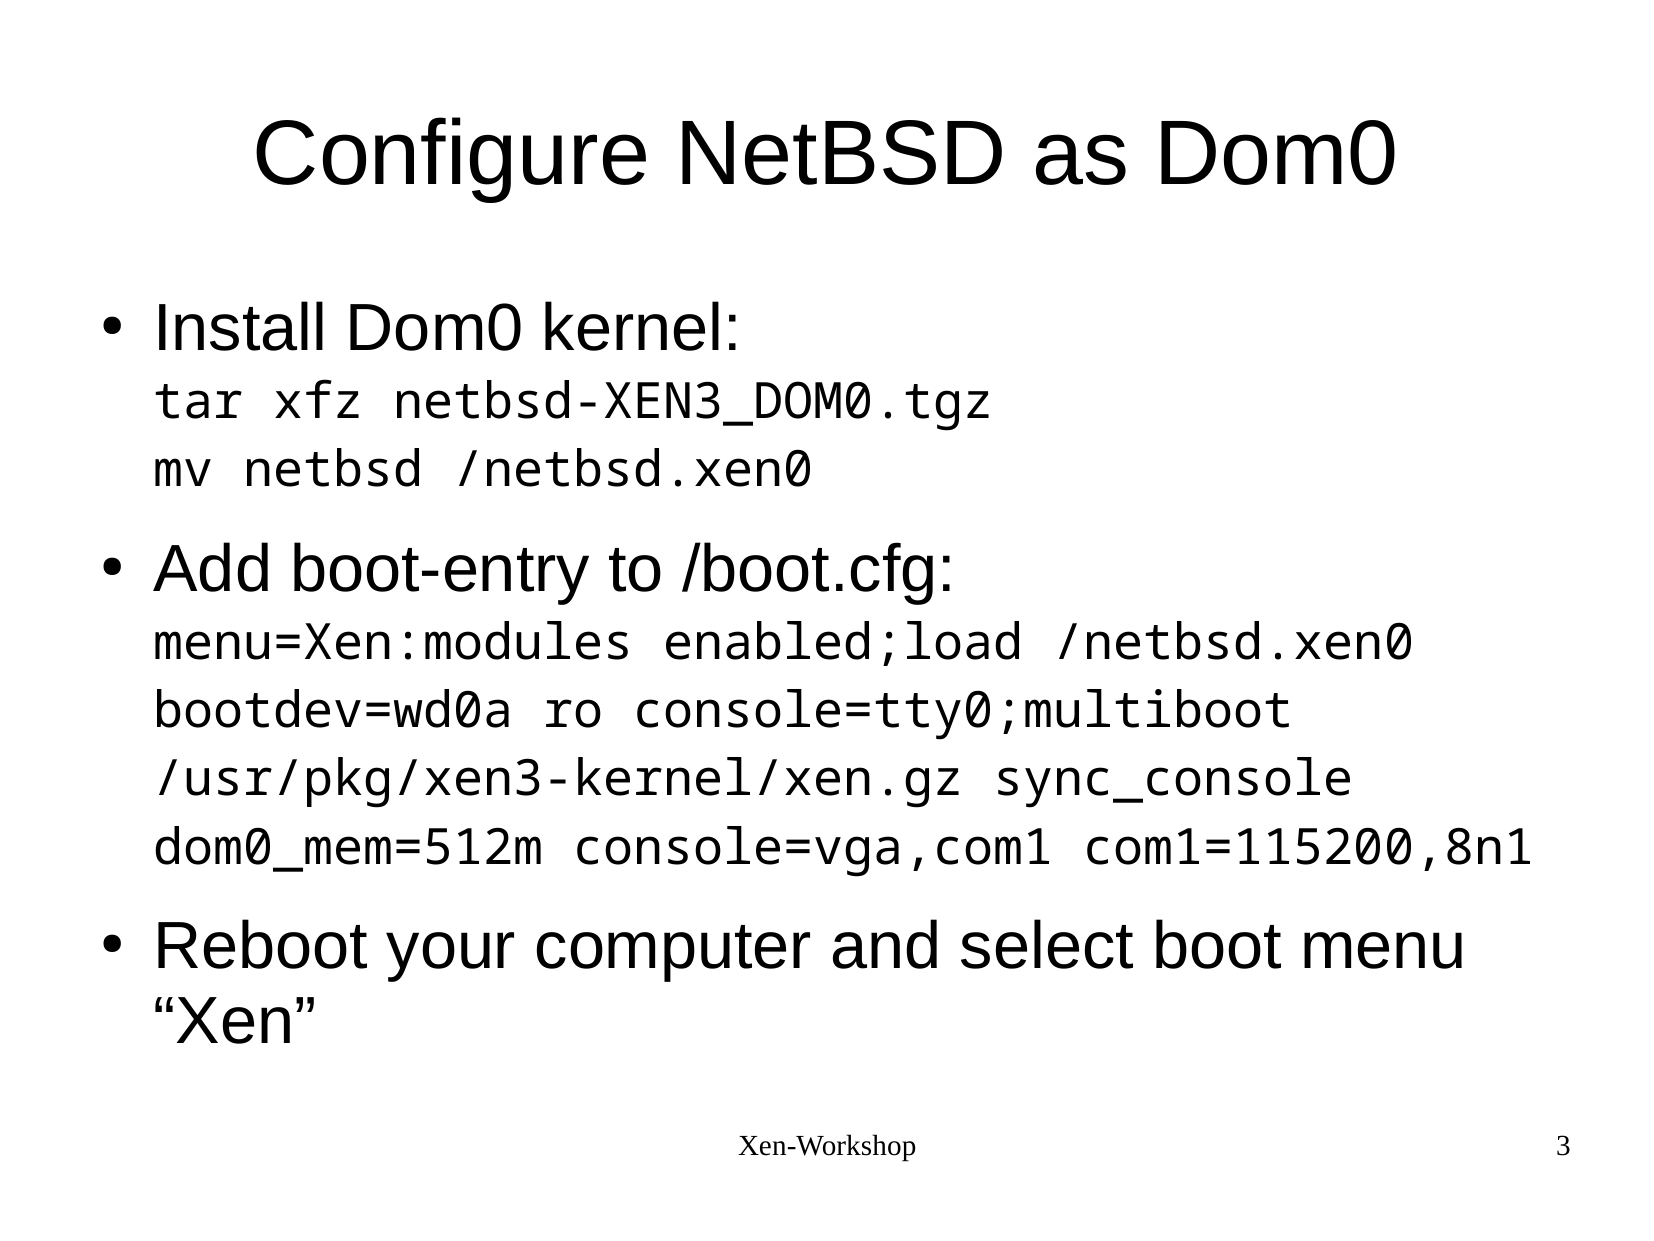

# Configure NetBSD as Dom0
Install Dom0 kernel:
tar xfz netbsd-XEN3_DOM0.tgz
mv netbsd /netbsd.xen0
Add boot-entry to /boot.cfg:
menu=Xen:modules enabled;load /netbsd.xen0 bootdev=wd0a ro console=tty0;multiboot /usr/pkg/xen3-kernel/xen.gz sync_console dom0_mem=512m console=vga,com1 com1=115200,8n1
Reboot your computer and select boot menu “Xen”
Xen-Workshop
3